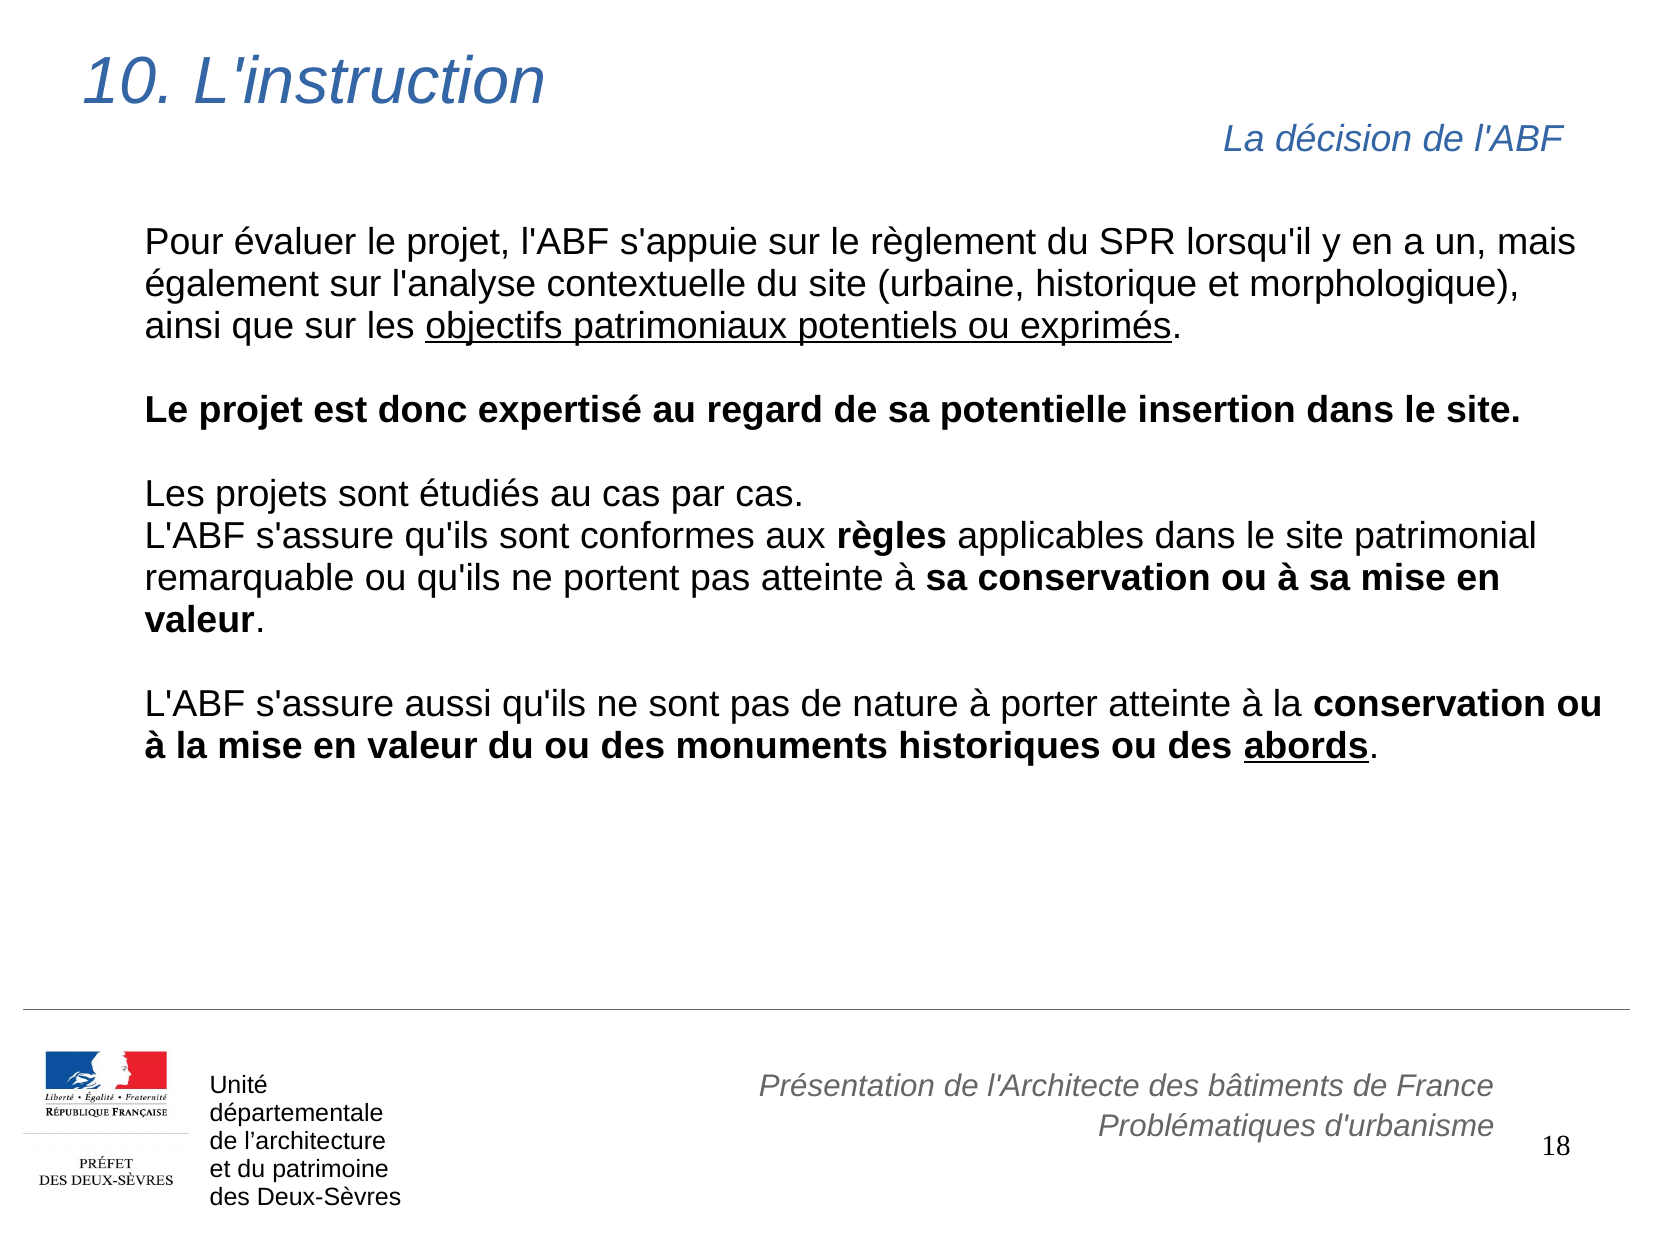

# 10. L'instruction La décision de l'ABF
Pour évaluer le projet, l'ABF s'appuie sur le règlement du SPR lorsqu'il y en a un, mais également sur l'analyse contextuelle du site (urbaine, historique et morphologique), ainsi que sur les objectifs patrimoniaux potentiels ou exprimés.
Le projet est donc expertisé au regard de sa potentielle insertion dans le site.
Les projets sont étudiés au cas par cas.
L'ABF s'assure qu'ils sont conformes aux règles applicables dans le site patrimonial remarquable ou qu'ils ne portent pas atteinte à sa conservation ou à sa mise en valeur.
L'ABF s'assure aussi qu'ils ne sont pas de nature à porter atteinte à la conservation ou à la mise en valeur du ou des monuments historiques ou des abords.
Présentation de l'Architecte des bâtiments de France
Problématiques d'urbanisme
Unité
départementale
de l’architecture
et du patrimoine
des Deux-Sèvres
18